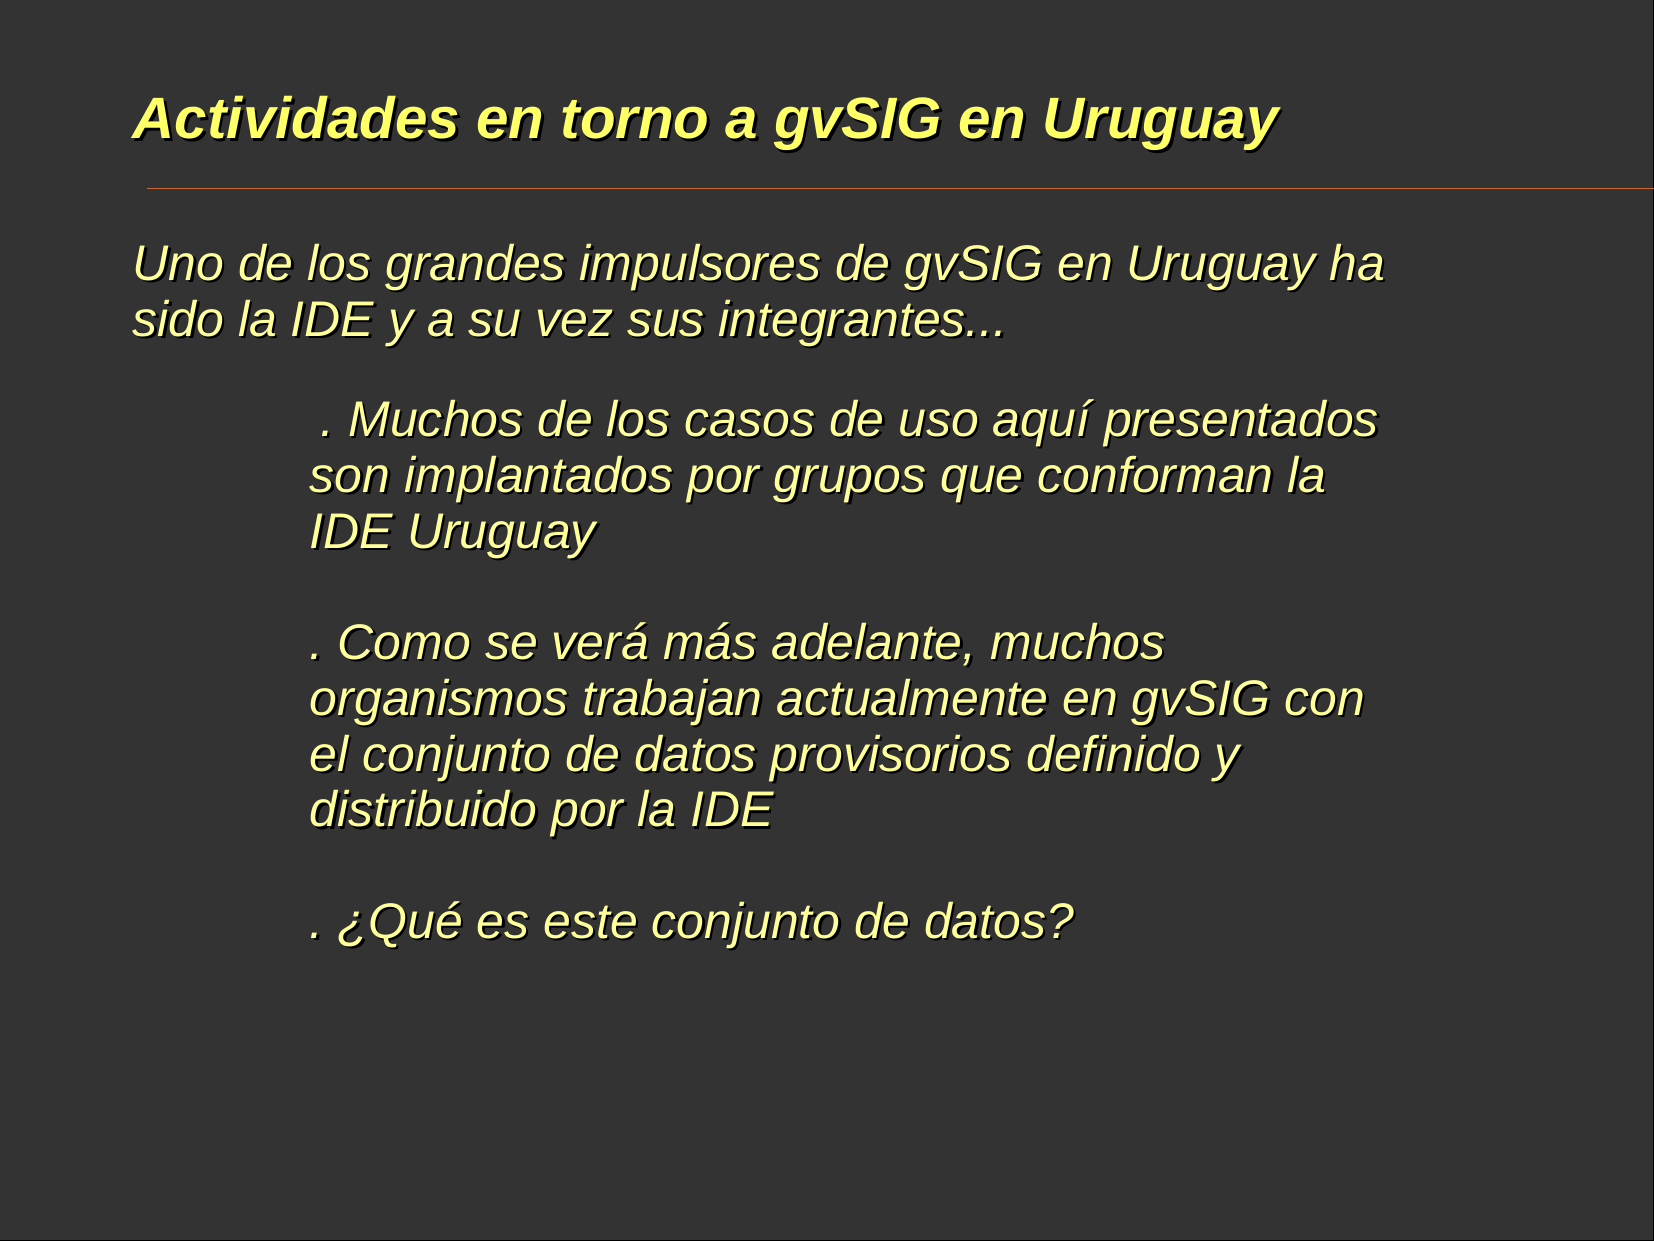

Actividades en torno a gvSIG en Uruguay
Uno de los grandes impulsores de gvSIG en Uruguay ha sido la IDE y a su vez sus integrantes...
 . Muchos de los casos de uso aquí presentados son implantados por grupos que conforman la IDE Uruguay
. Como se verá más adelante, muchos organismos trabajan actualmente en gvSIG con el conjunto de datos provisorios definido y distribuido por la IDE
. ¿Qué es este conjunto de datos?